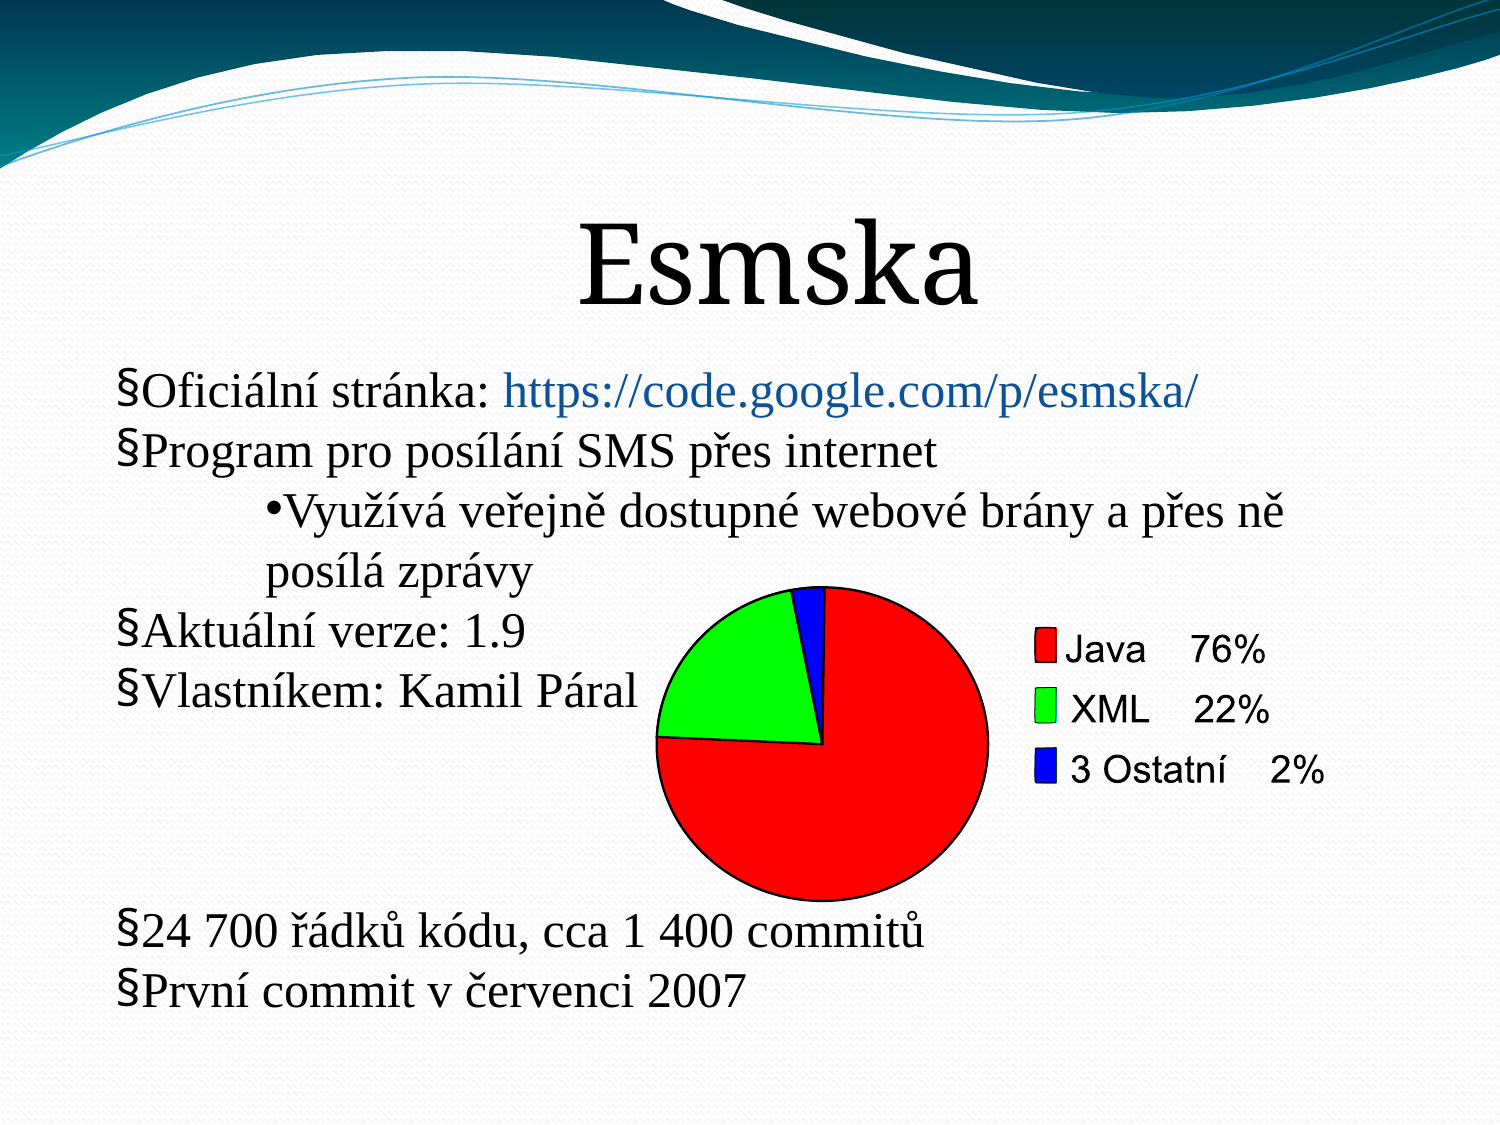

Esmska
Oficiální stránka: https://code.google.com/p/esmska/
Program pro posílání SMS přes internet
Využívá veřejně dostupné webové brány a přes ně posílá zprávy
Aktuální verze: 1.9
Vlastníkem: Kamil Páral
24 700 řádků kódu, cca 1 400 commitů
První commit v červenci 2007